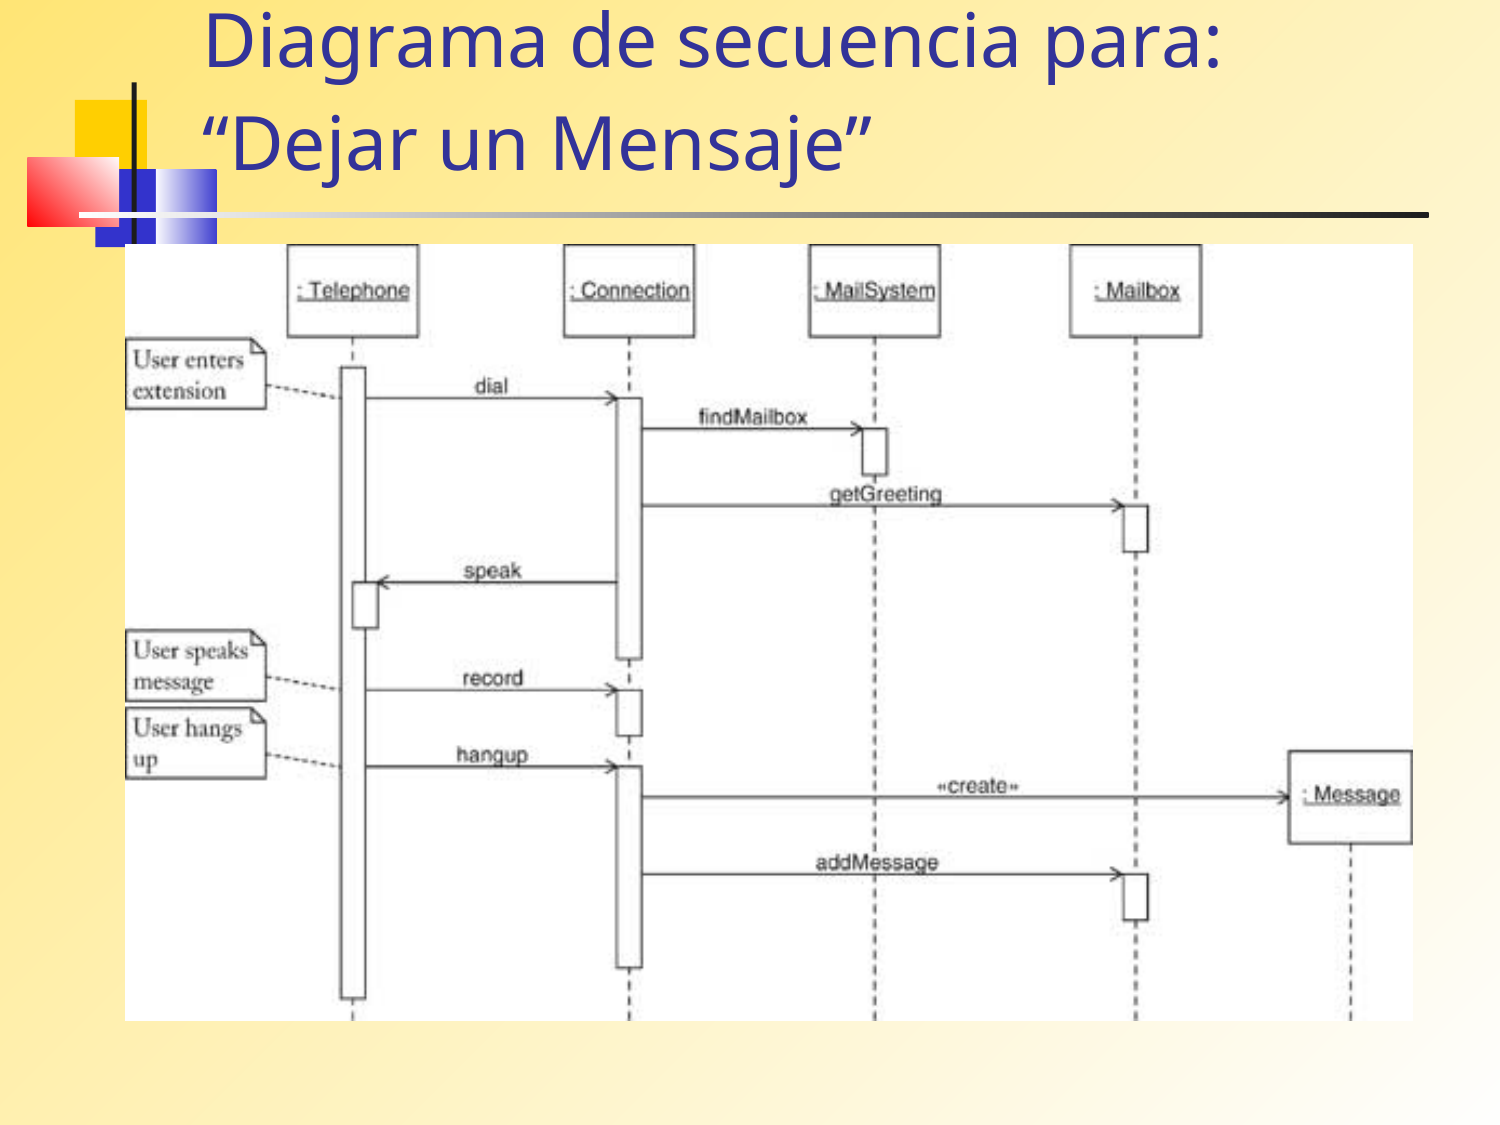

# Diagrama de secuencia para: “Dejar un Mensaje”